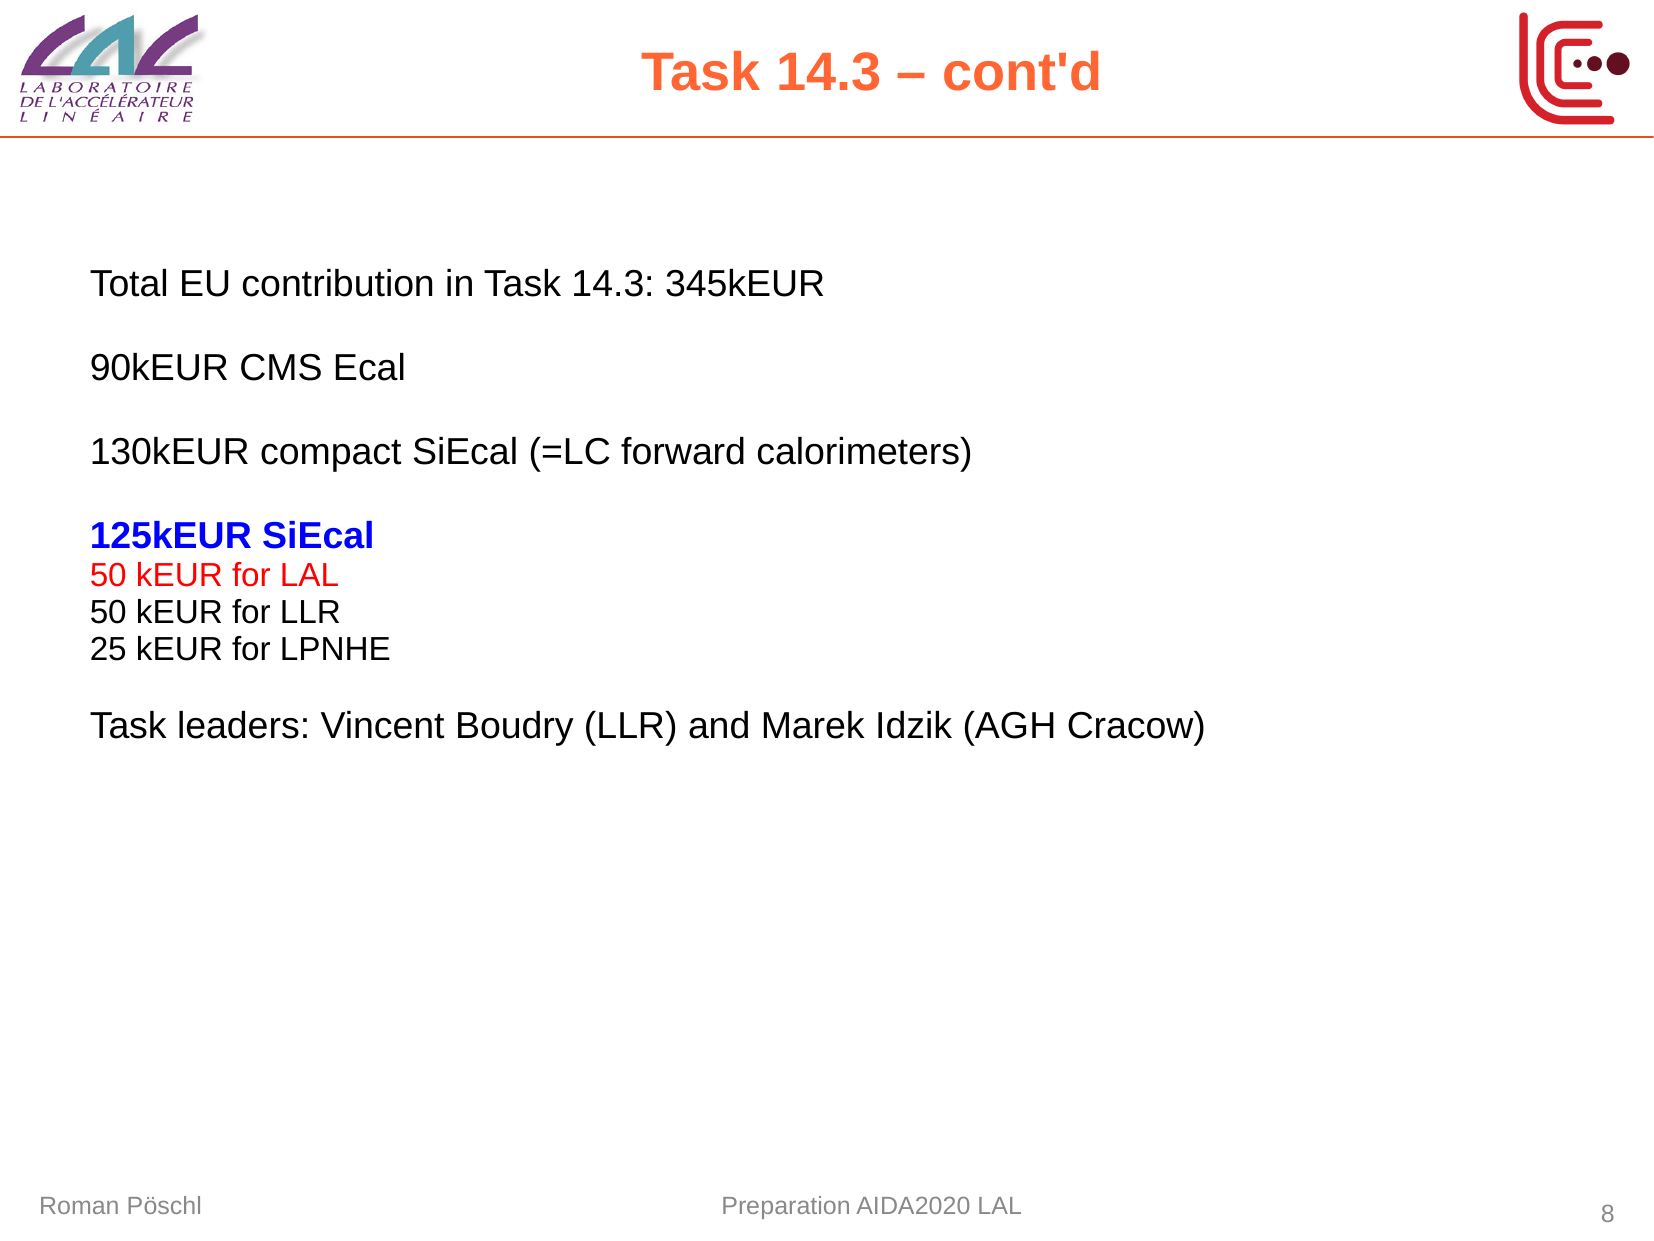

# Task 14.3 – cont'd
Total EU contribution in Task 14.3: 345kEUR
90kEUR CMS Ecal
130kEUR compact SiEcal (=LC forward calorimeters)
125kEUR SiEcal
50 kEUR for LAL
50 kEUR for LLR
25 kEUR for LPNHE
Task leaders: Vincent Boudry (LLR) and Marek Idzik (AGH Cracow)